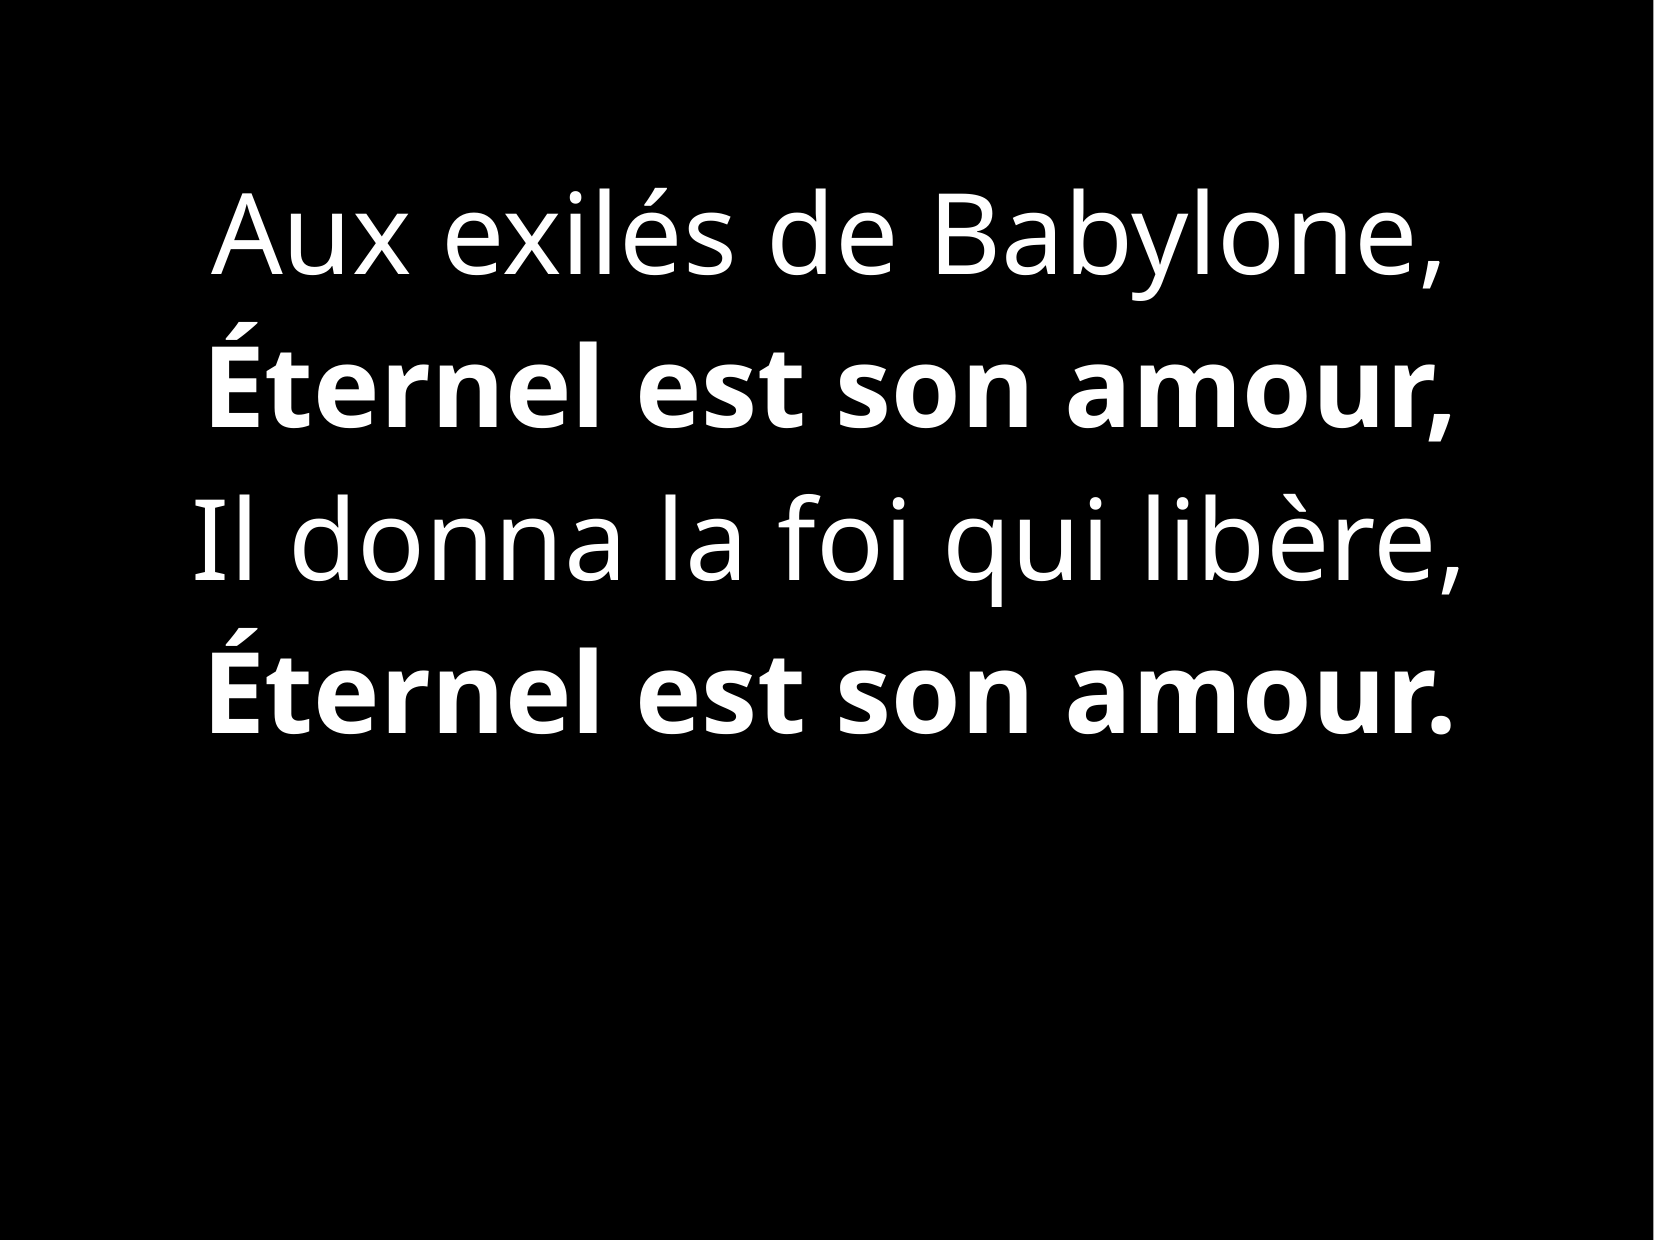

# Aux exilés de Babylone,
Éternel est son amour,
Il donna la foi qui libère,
Éternel est son amour.